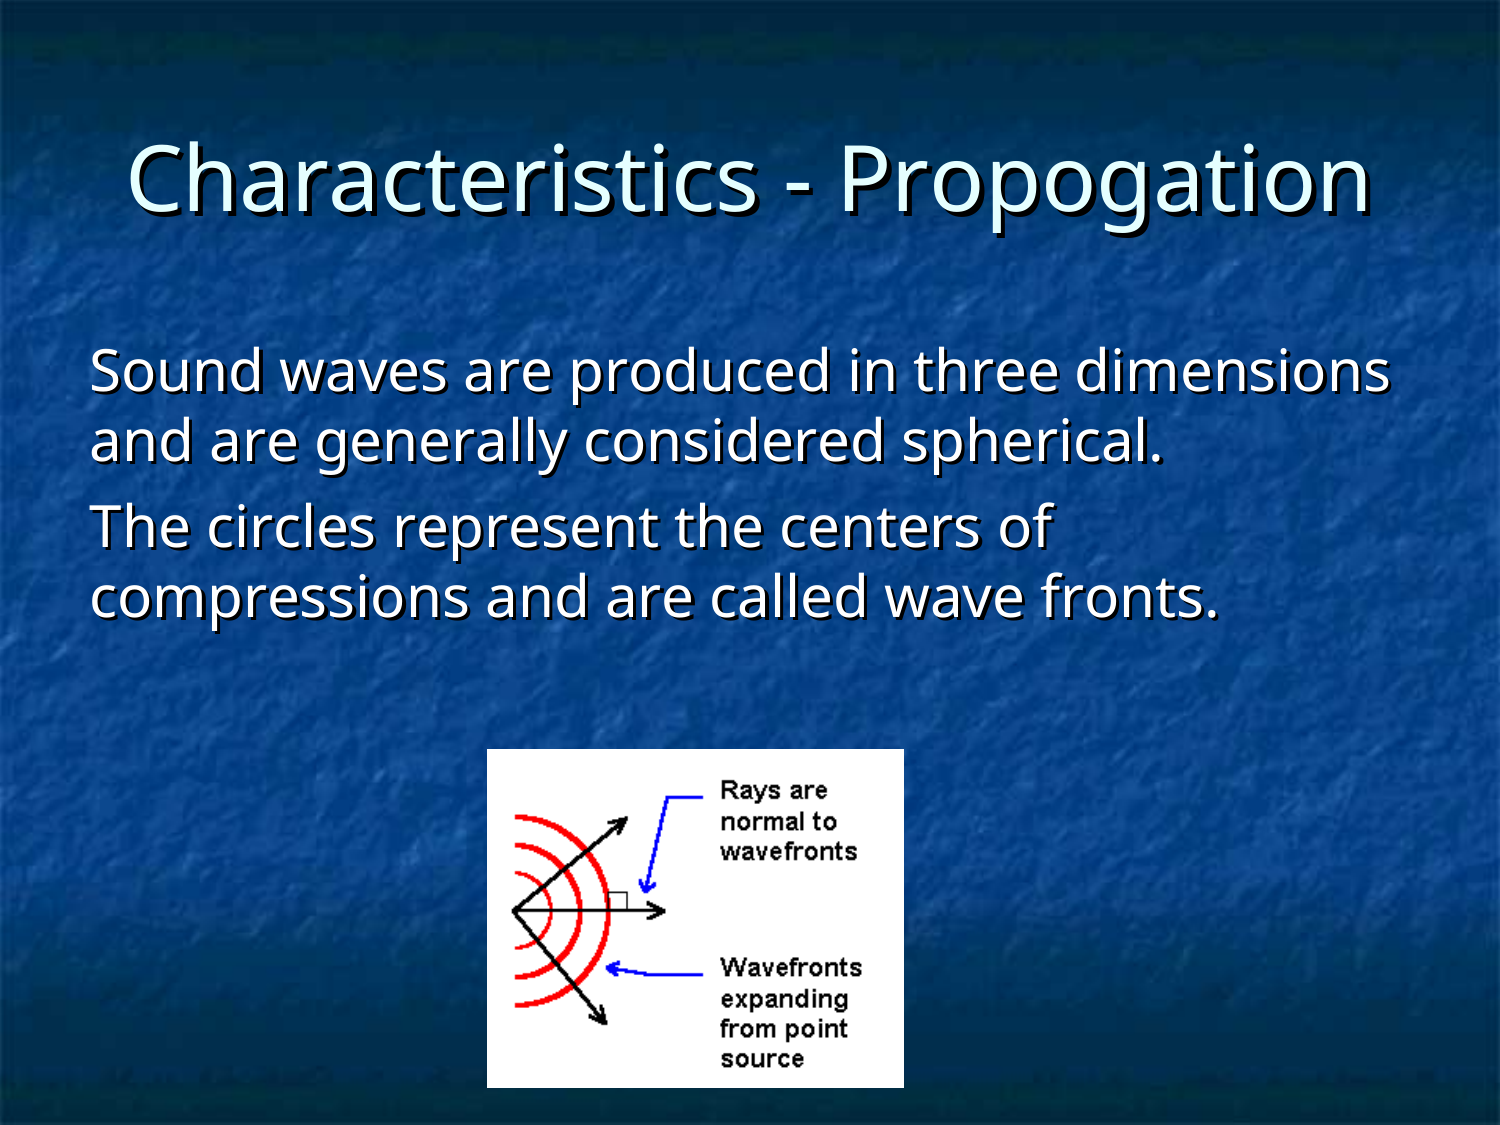

Characteristics - Propogation
Sound waves are produced in three dimensions and are generally considered spherical.
The circles represent the centers of compressions and are called wave fronts.